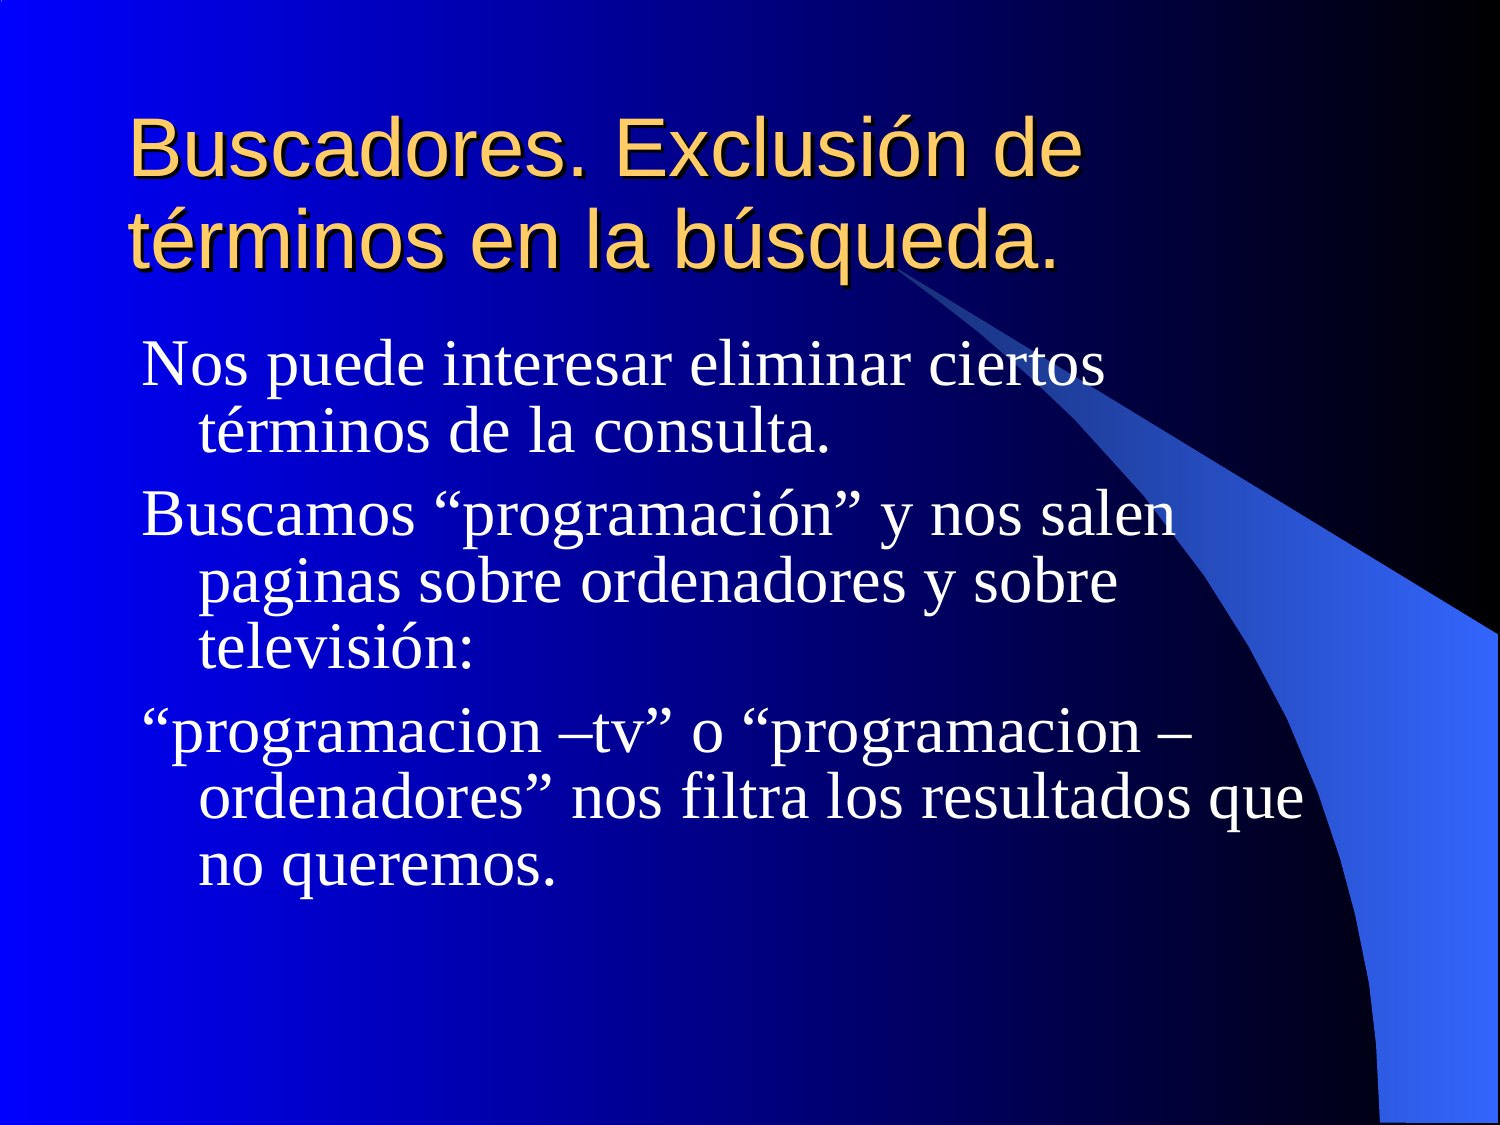

# Buscadores. Exclusión de términos en la búsqueda.
Nos puede interesar eliminar ciertos términos de la consulta.
Buscamos “programación” y nos salen paginas sobre ordenadores y sobre televisión:
“programacion –tv” o “programacion –ordenadores” nos filtra los resultados que no queremos.